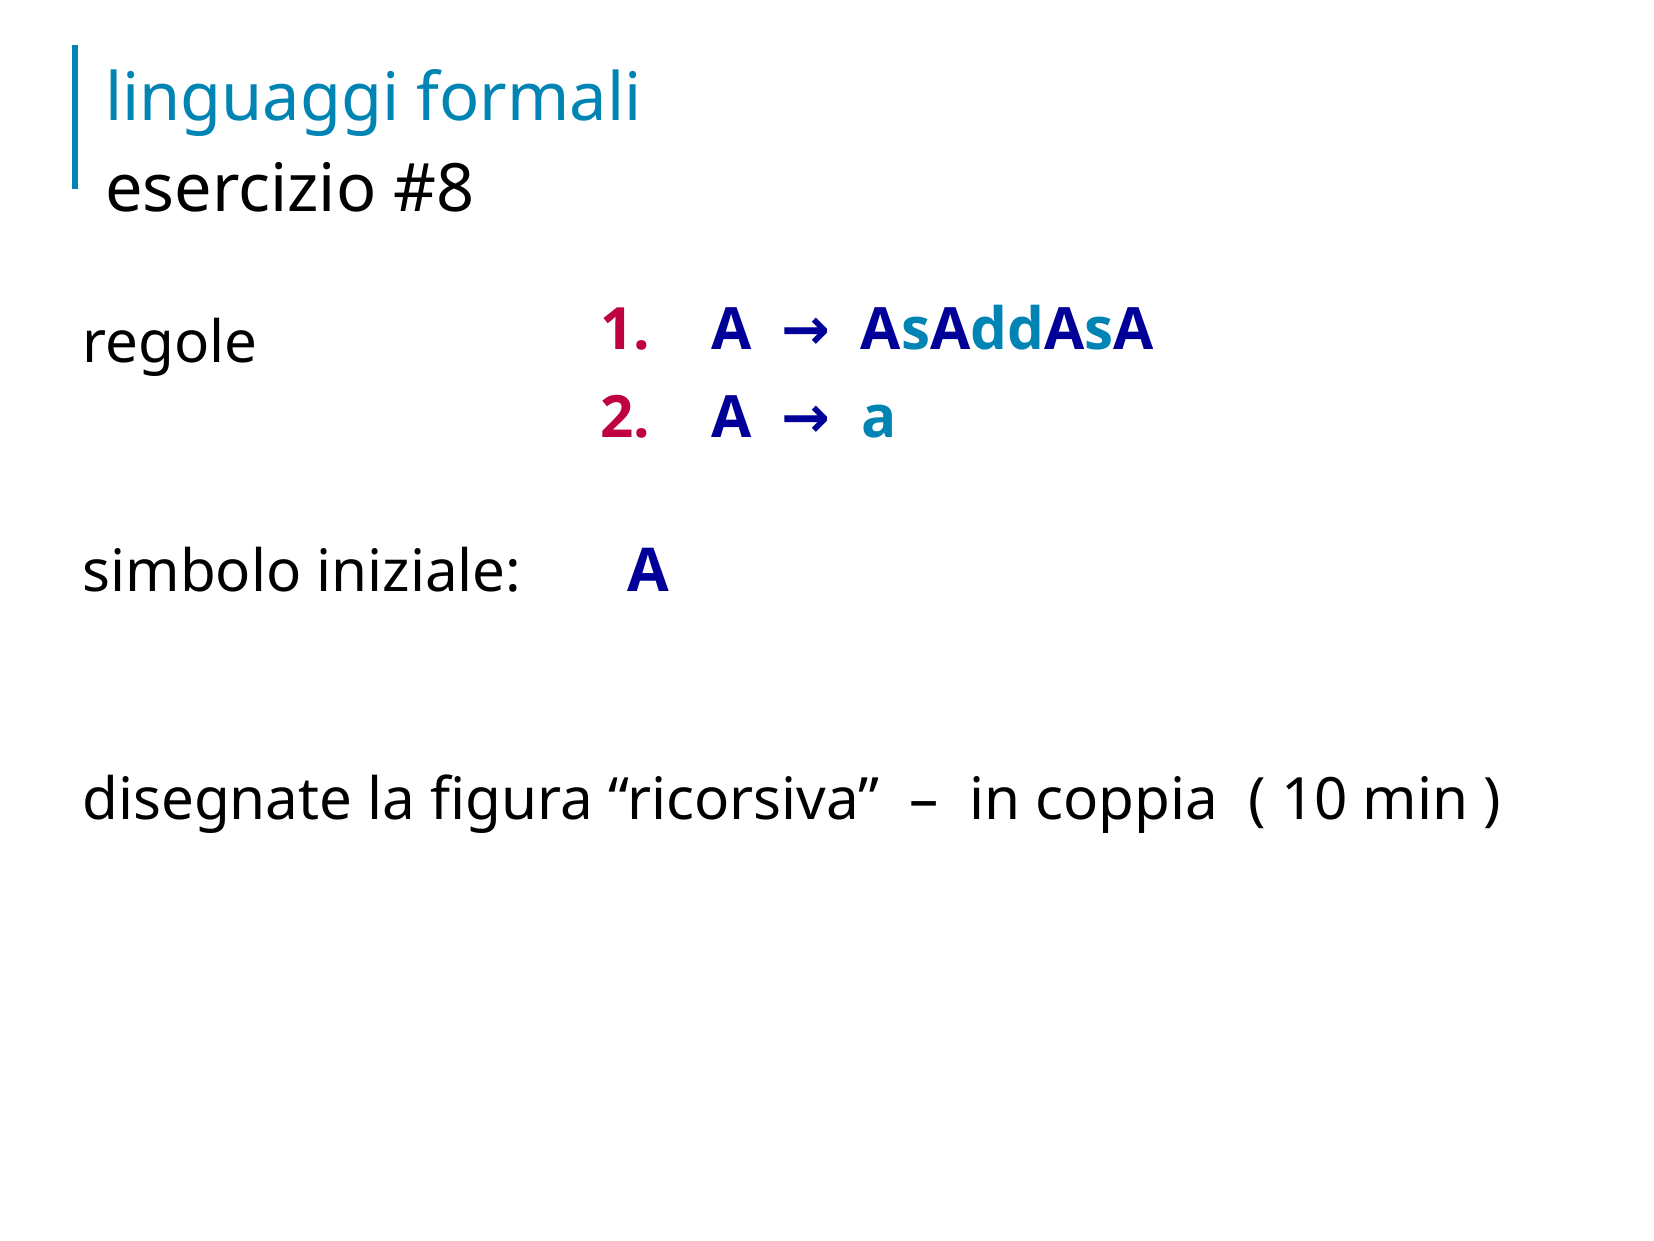

# linguaggi formali esercizio #8
1. A → AsAddAsA
regole
simbolo iniziale: A
disegnate la figura “ricorsiva” – in coppia ( 10 min )
2. A → a